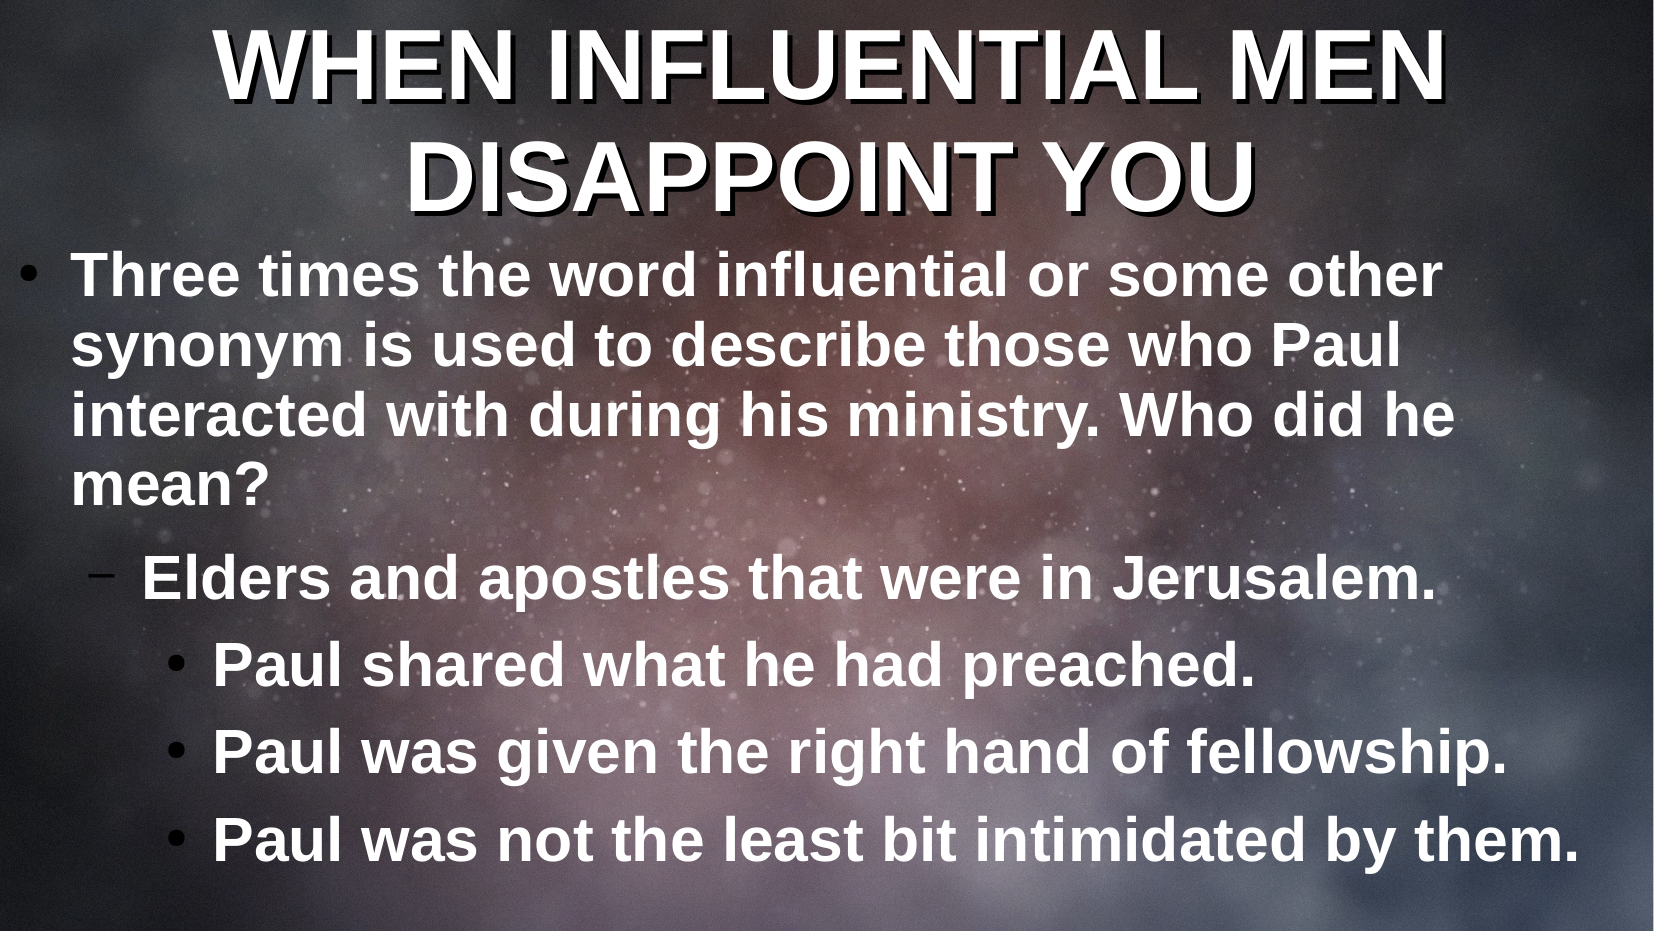

# WHEN INFLUENTIAL MEN DISAPPOINT YOU
Three times the word influential or some other synonym is used to describe those who Paul interacted with during his ministry. Who did he mean?
Elders and apostles that were in Jerusalem.
Paul shared what he had preached.
Paul was given the right hand of fellowship.
Paul was not the least bit intimidated by them.